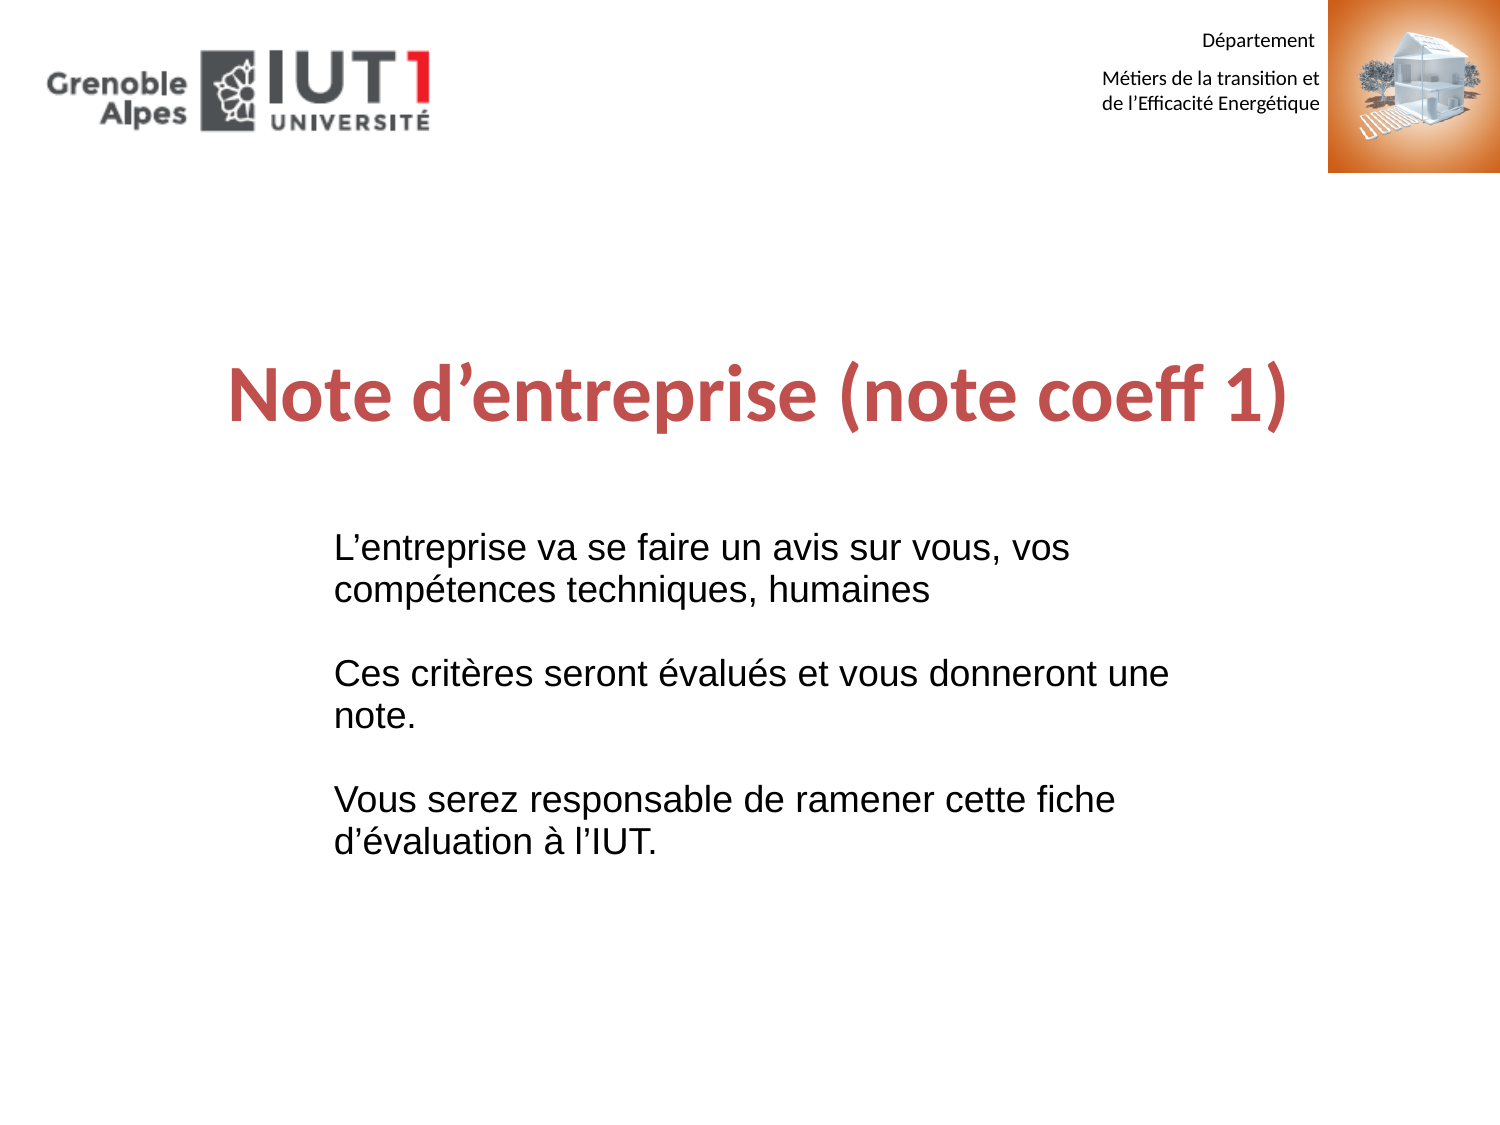

Département
Métiers de la transition et de l’Efficacité Energétique
# Note d’entreprise (note coeff 1)
L’entreprise va se faire un avis sur vous, vos compétences techniques, humaines
Ces critères seront évalués et vous donneront une note.
Vous serez responsable de ramener cette fiche d’évaluation à l’IUT.